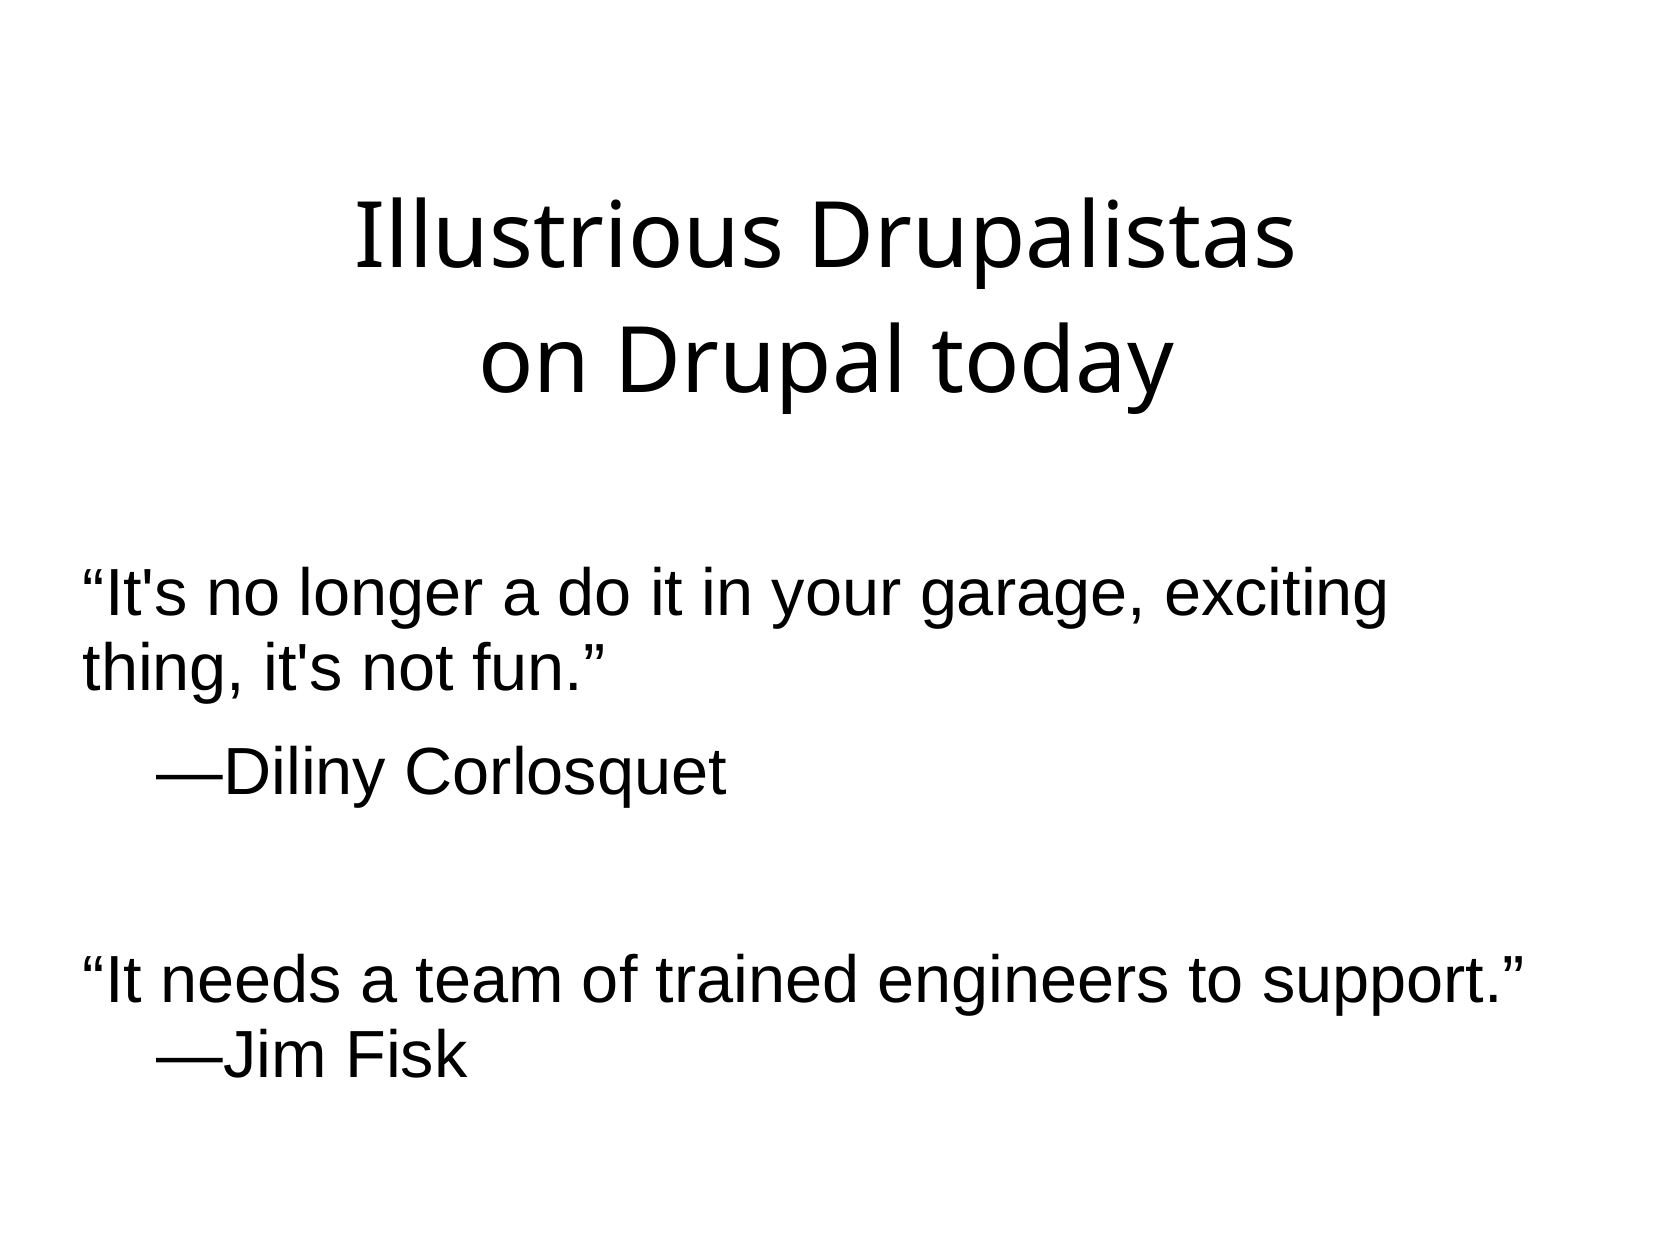

# Illustrious Drupalistas on Drupal today
“It's no longer a do it in your garage, exciting thing, it's not fun.”
 —Diliny Corlosquet
“It needs a team of trained engineers to support.” —Jim Fisk